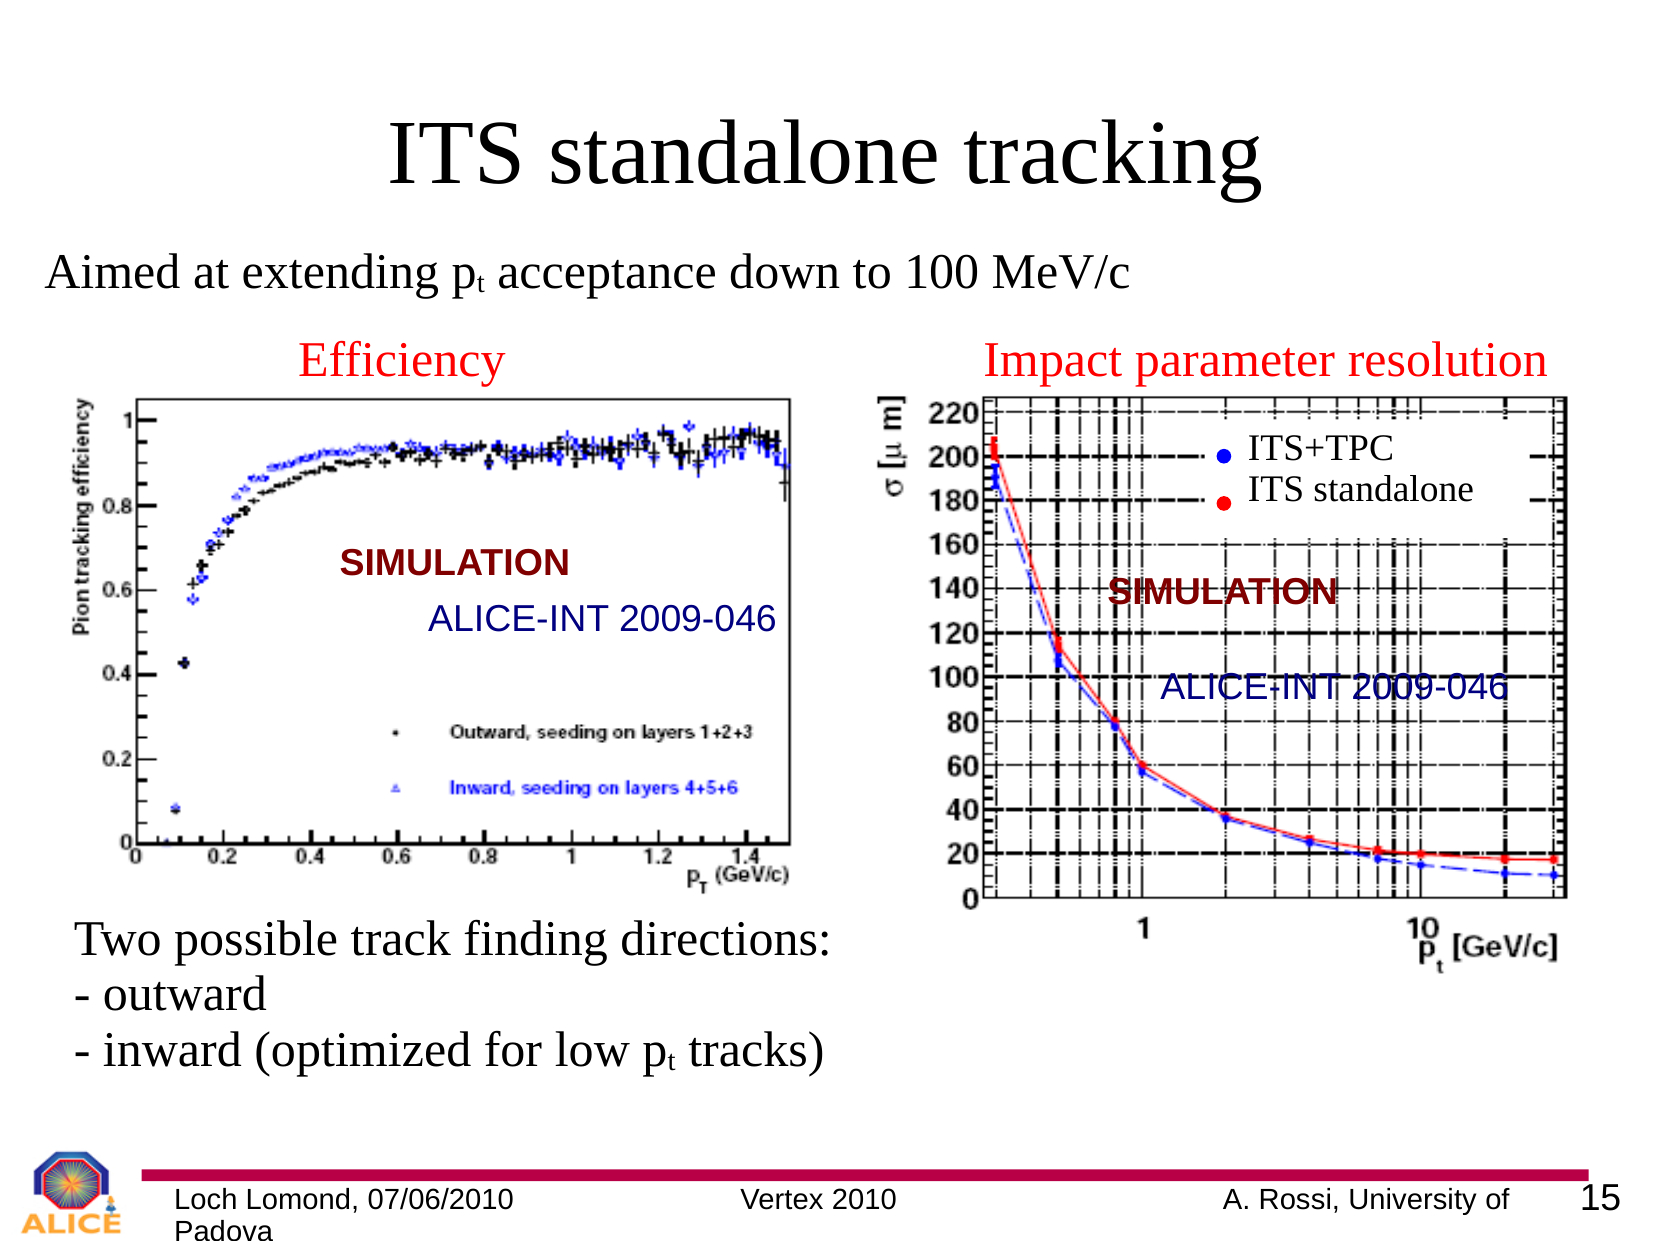

# ITS standalone tracking
Aimed at extending pt acceptance down to 100 MeV/c
Efficiency
Impact parameter resolution
 ITS+TPC
 ITS standalone
SIMULATION
SIMULATION
ALICE-INT 2009-046
ALICE-INT 2009-046
Two possible track finding directions:
- outward
- inward (optimized for low pt tracks)
Loch Lomond, 07/06/2010 		 Vertex 2010 		 A. Rossi, University of Padova
15